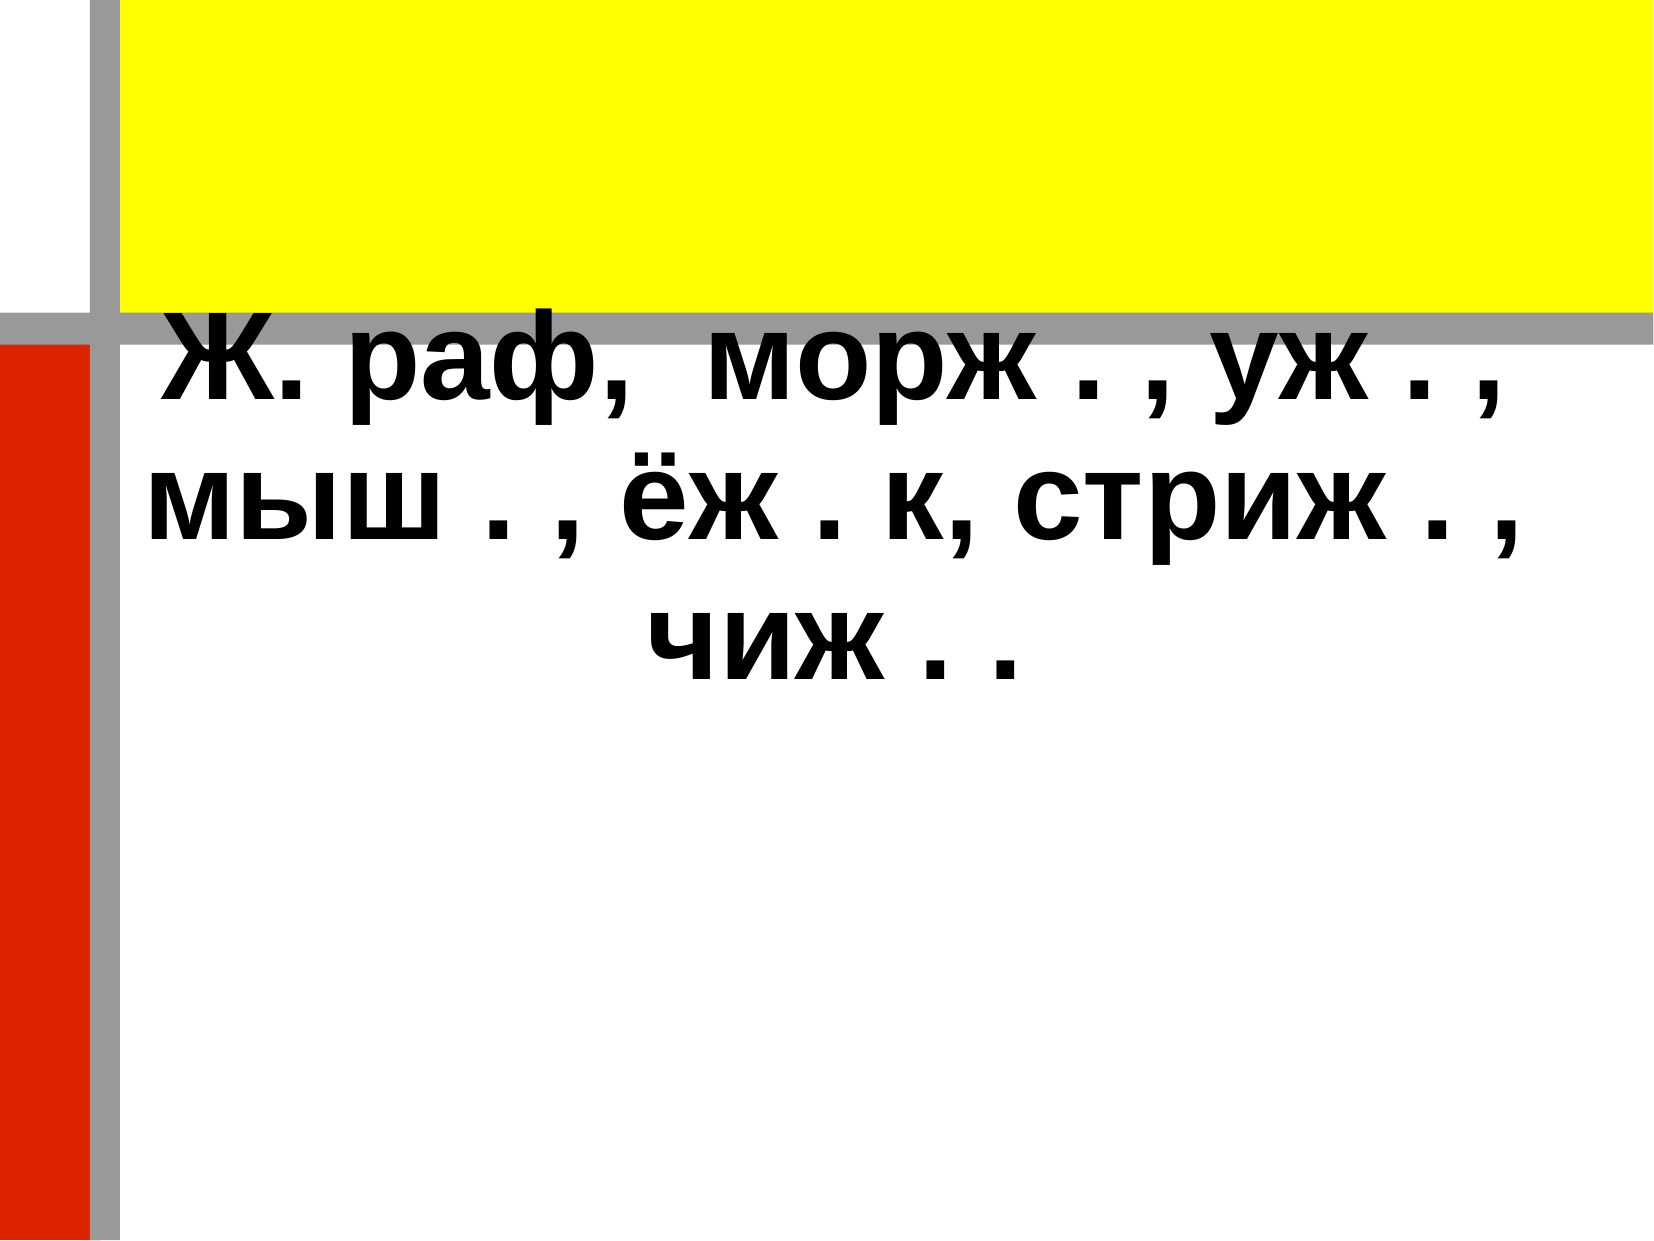

# Ж. раф,  морж . , уж . , мыш . , ёж . к, стриж . , чиж . .